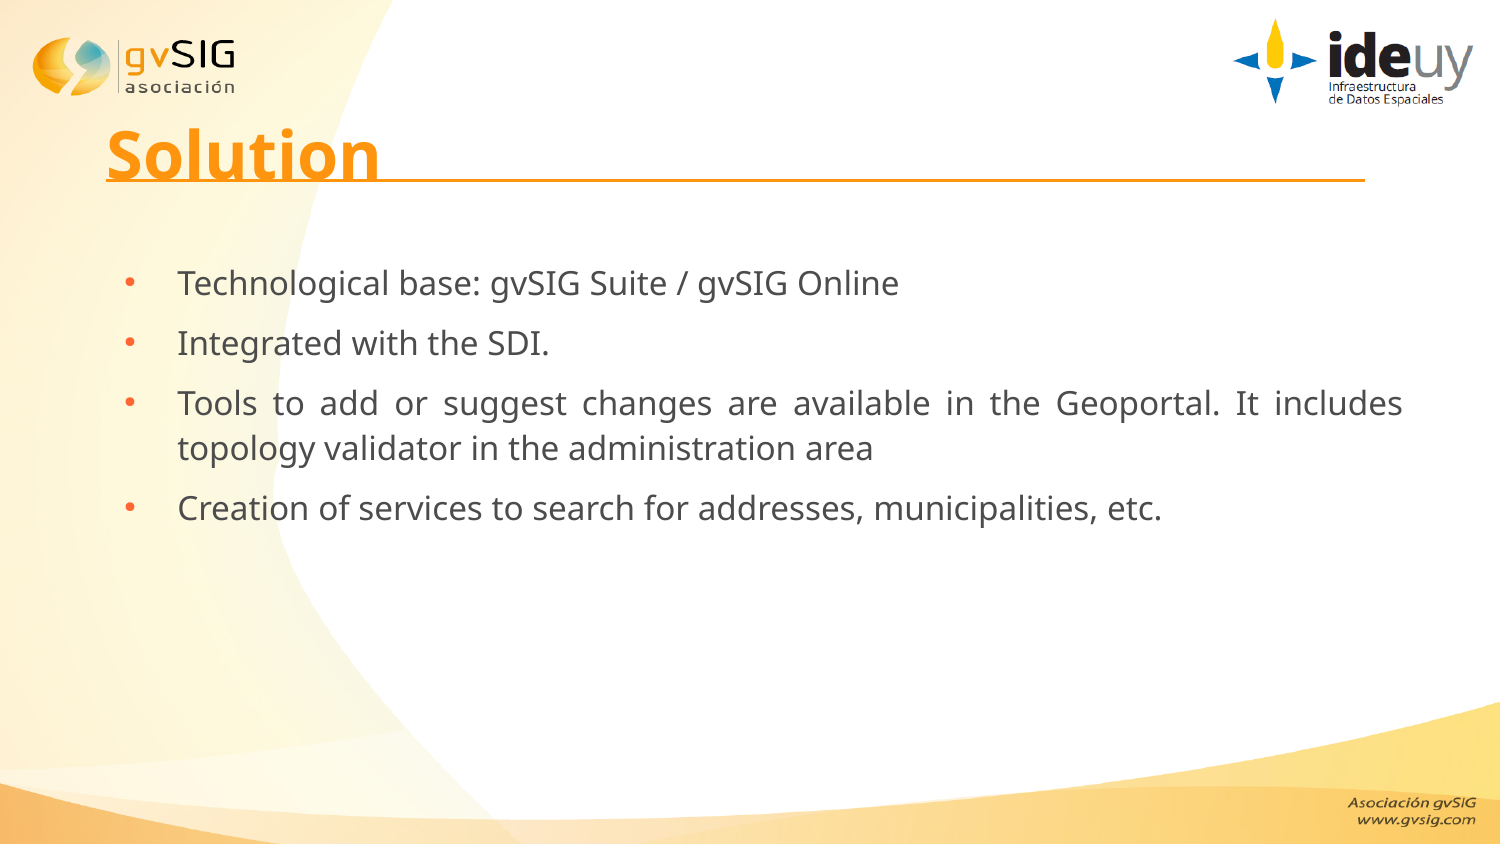

# Solution
Technological base: gvSIG Suite / gvSIG Online
Integrated with the SDI.
Tools to add or suggest changes are available in the Geoportal. It includes topology validator in the administration area
Creation of services to search for addresses, municipalities, etc.